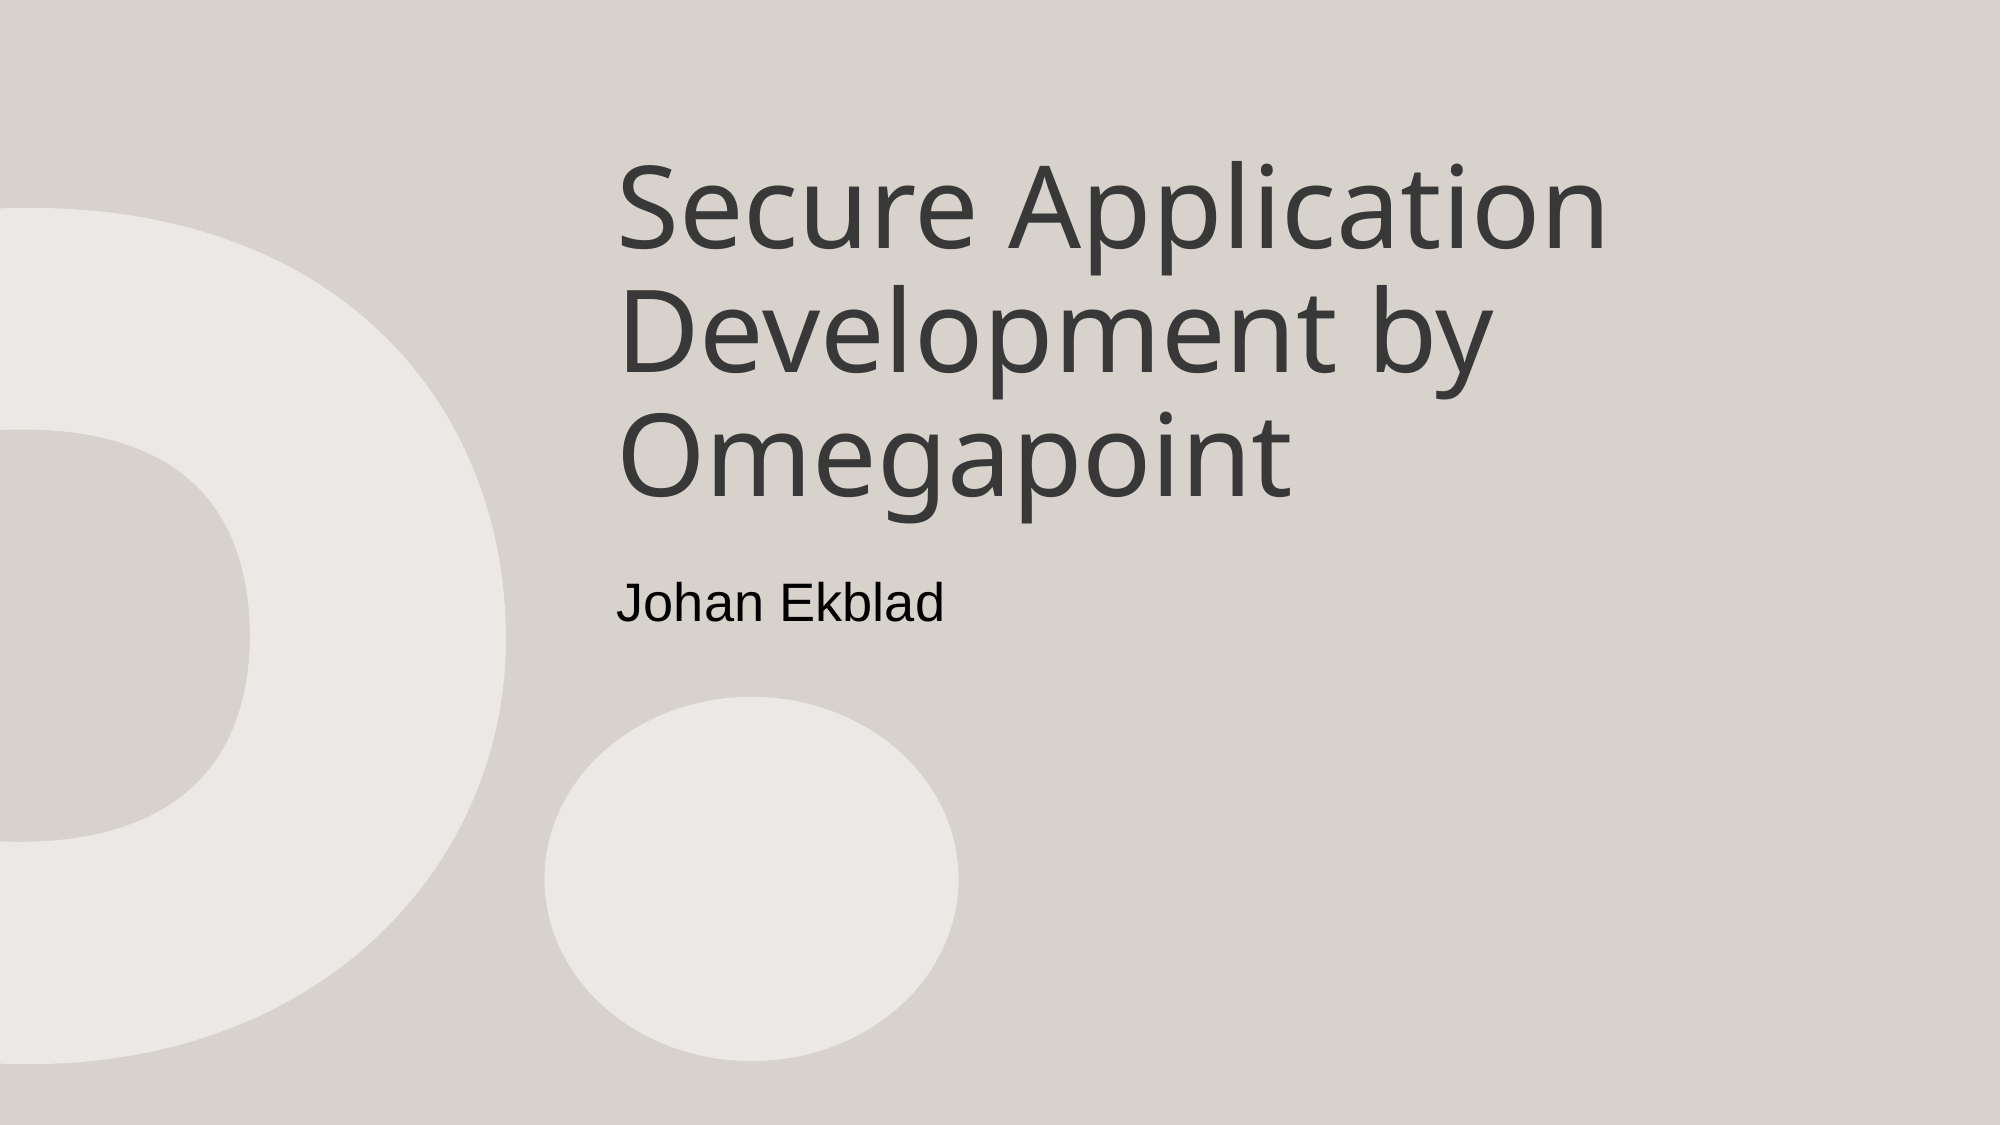

Secure Application Development by Omegapoint
# Johan Ekblad